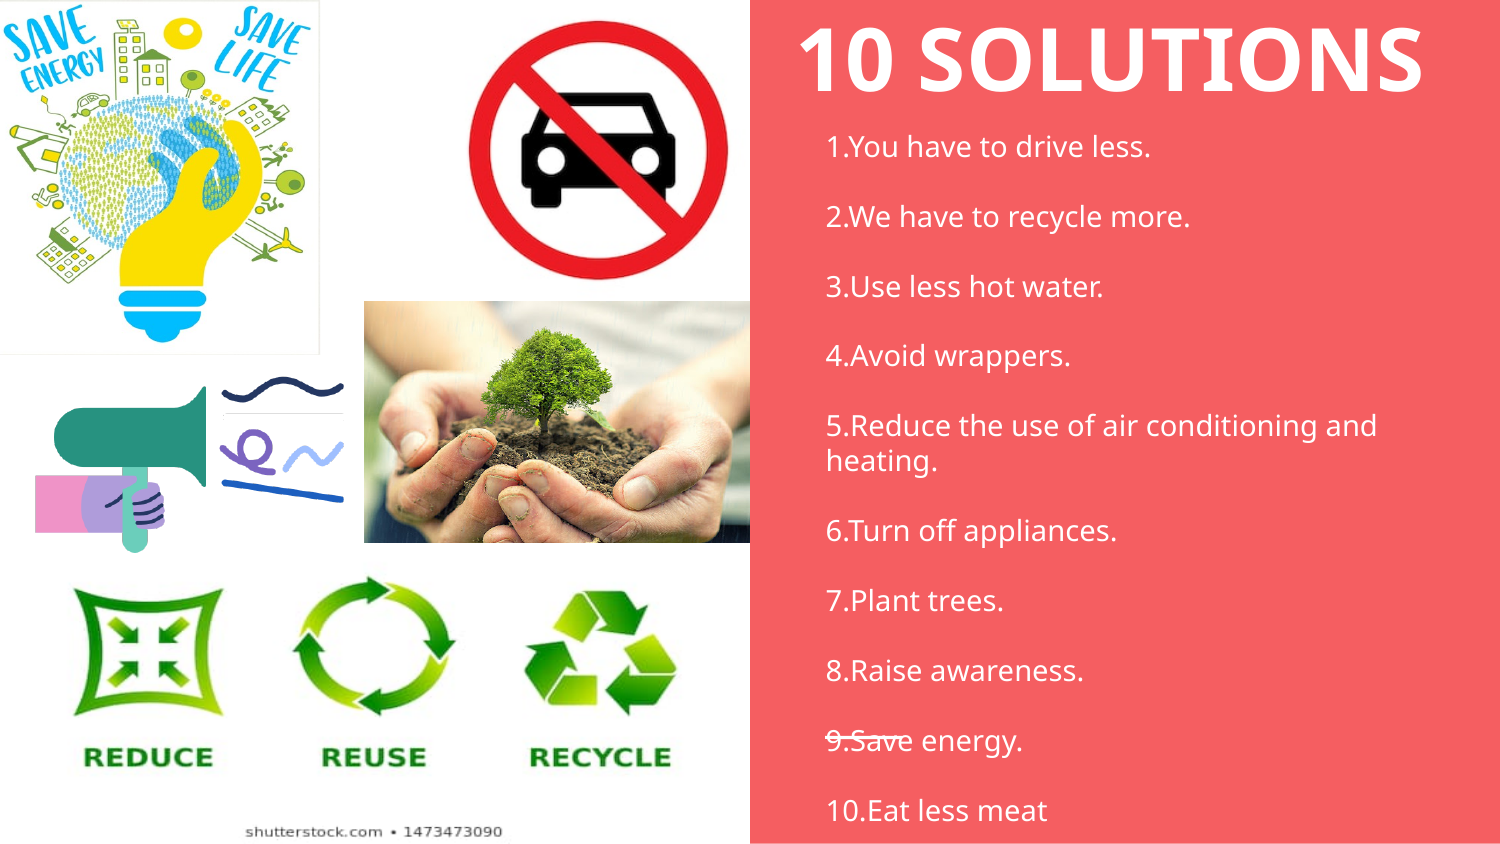

# 10 SOLUTIONS
1.You have to drive less.
2.We have to recycle more.
3.Use less hot water.
4.Avoid wrappers.
5.Reduce the use of air conditioning and heating.
6.Turn off appliances.
7.Plant trees.
8.Raise awareness.
9.Save energy.
10.Eat less meat